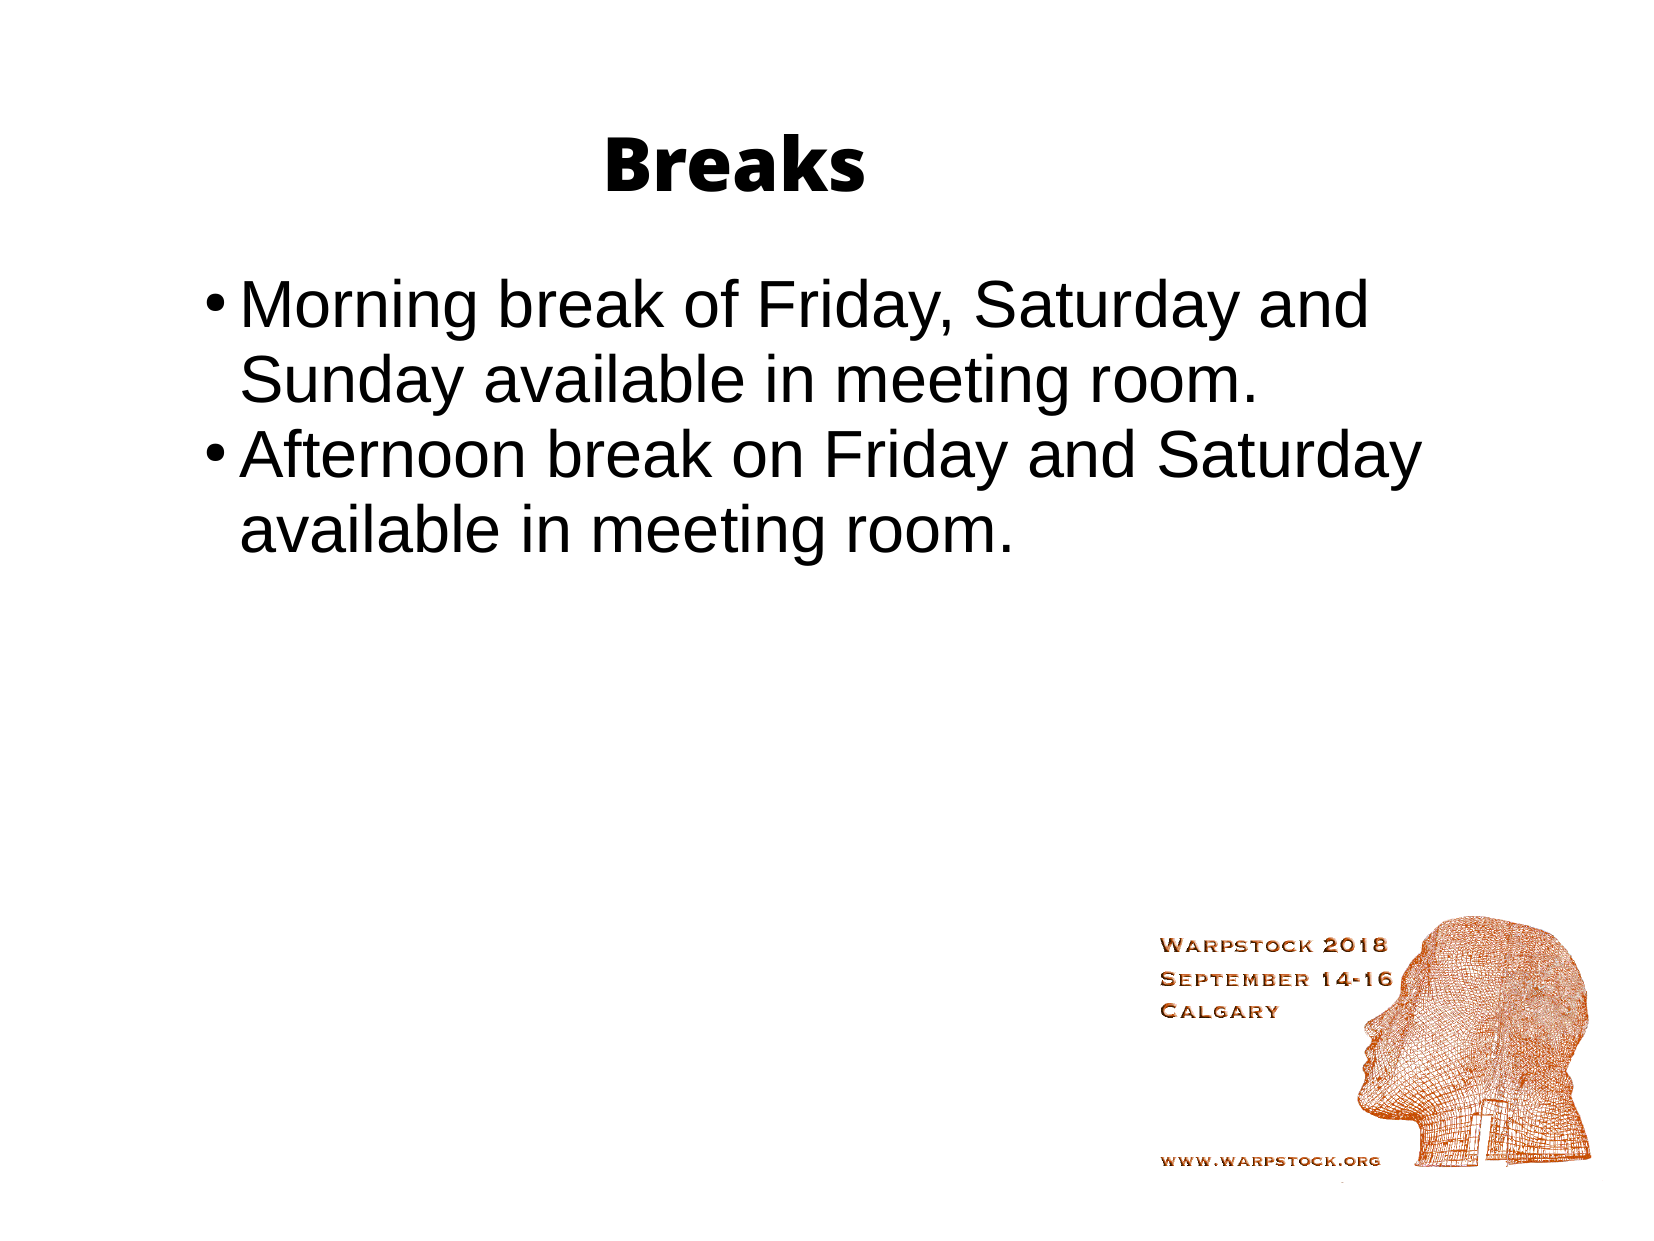

Breaks
Morning break of Friday, Saturday and Sunday available in meeting room.
Afternoon break on Friday and Saturday available in meeting room.